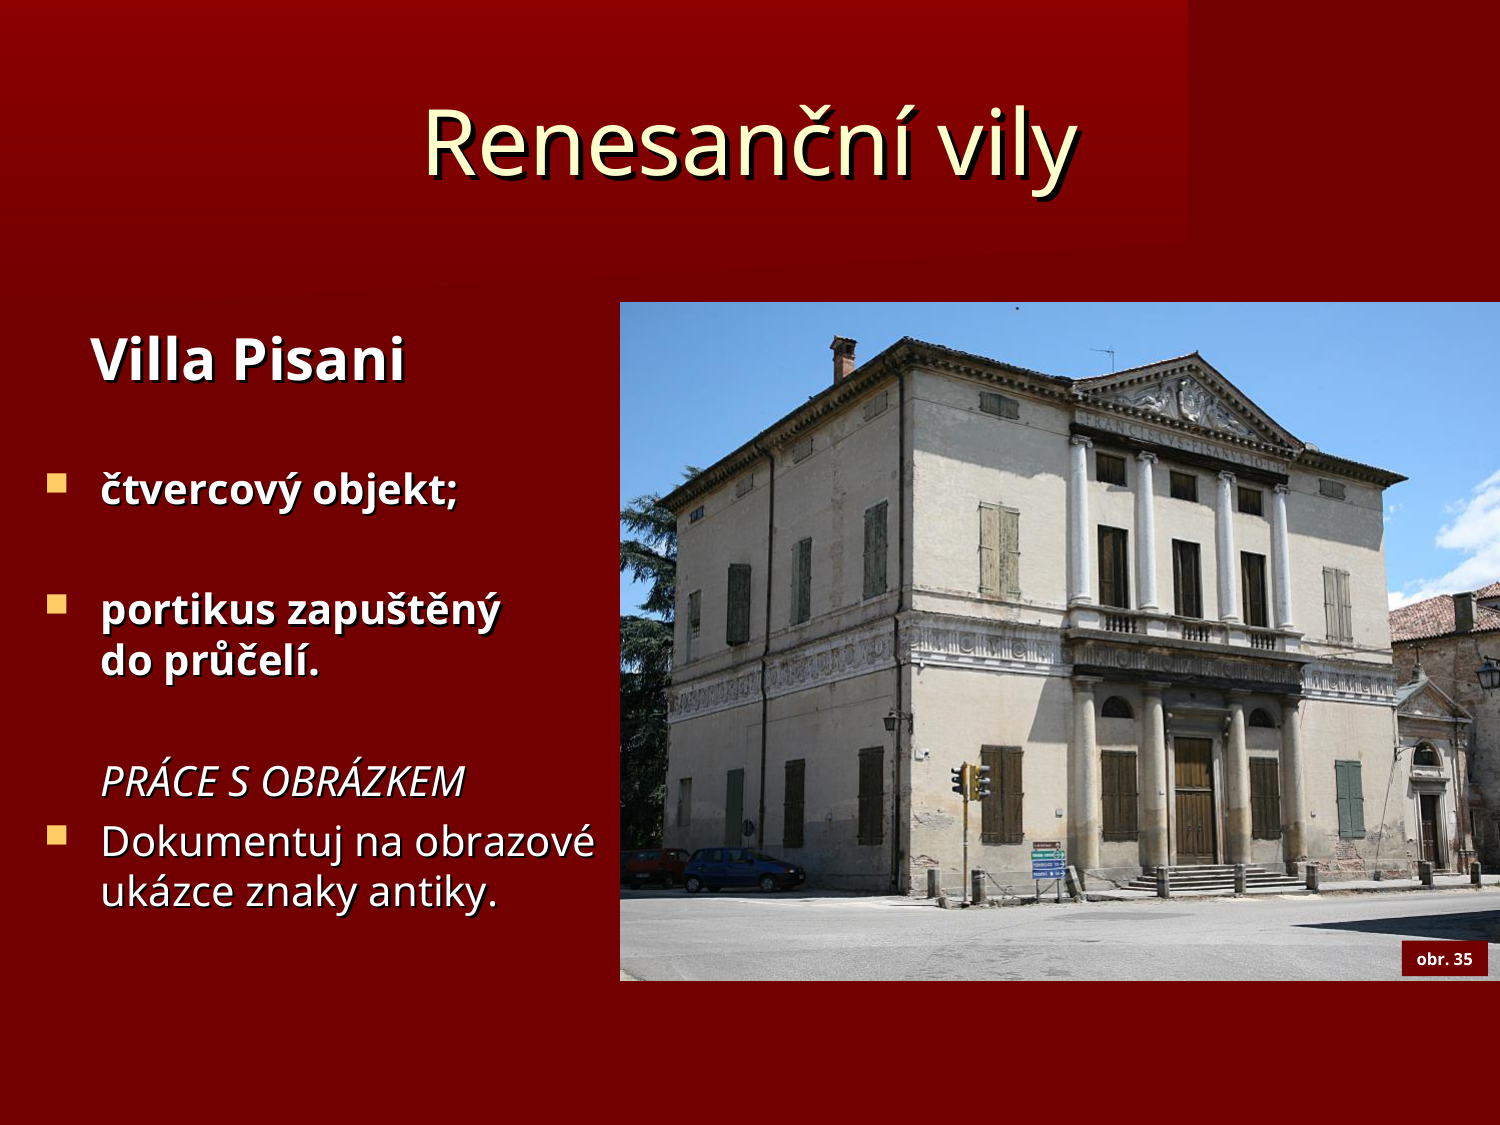

# Renesanční vily
 Villa Pisani
čtvercový objekt;
portikus zapuštěný do průčelí.
	PRÁCE S OBRÁZKEM
Dokumentuj na obrazové ukázce znaky antiky.
obr. 35